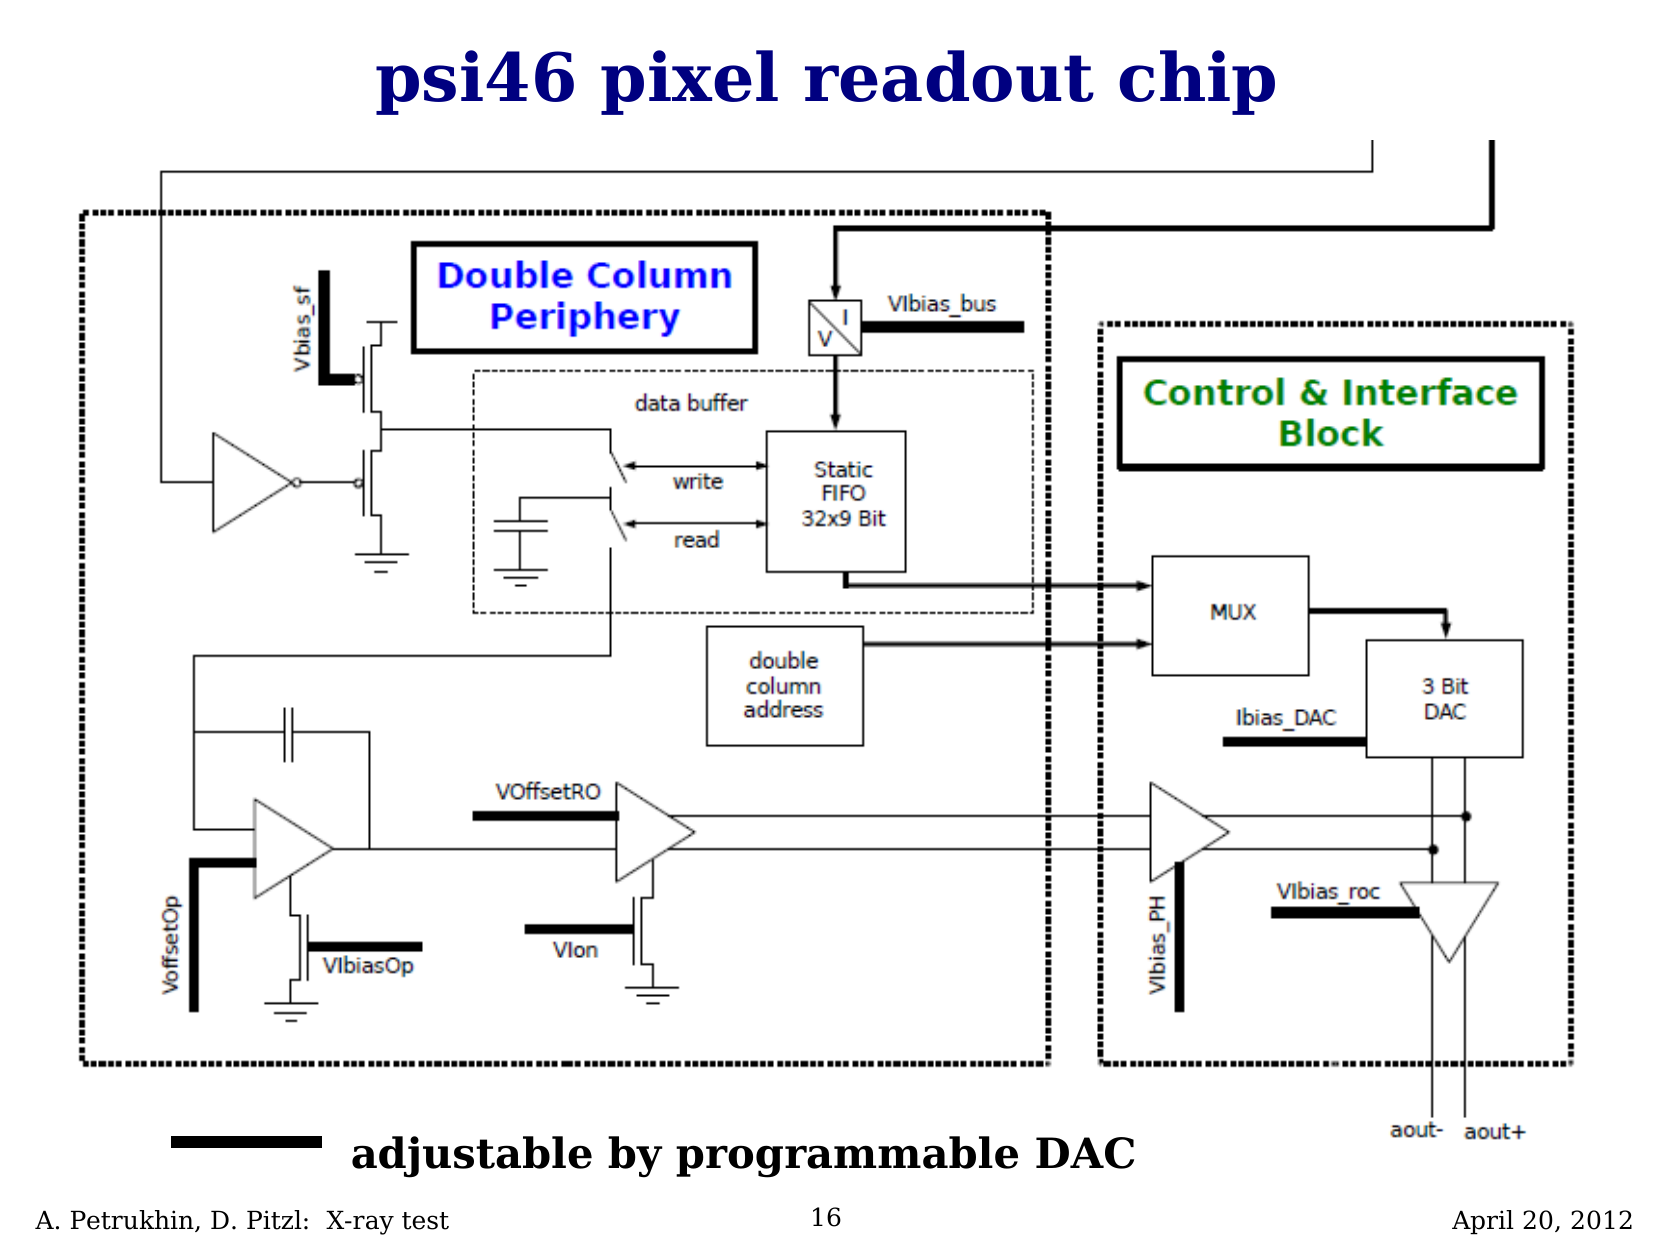

# psi46 pixel readout chip
adjustable by programmable DAC